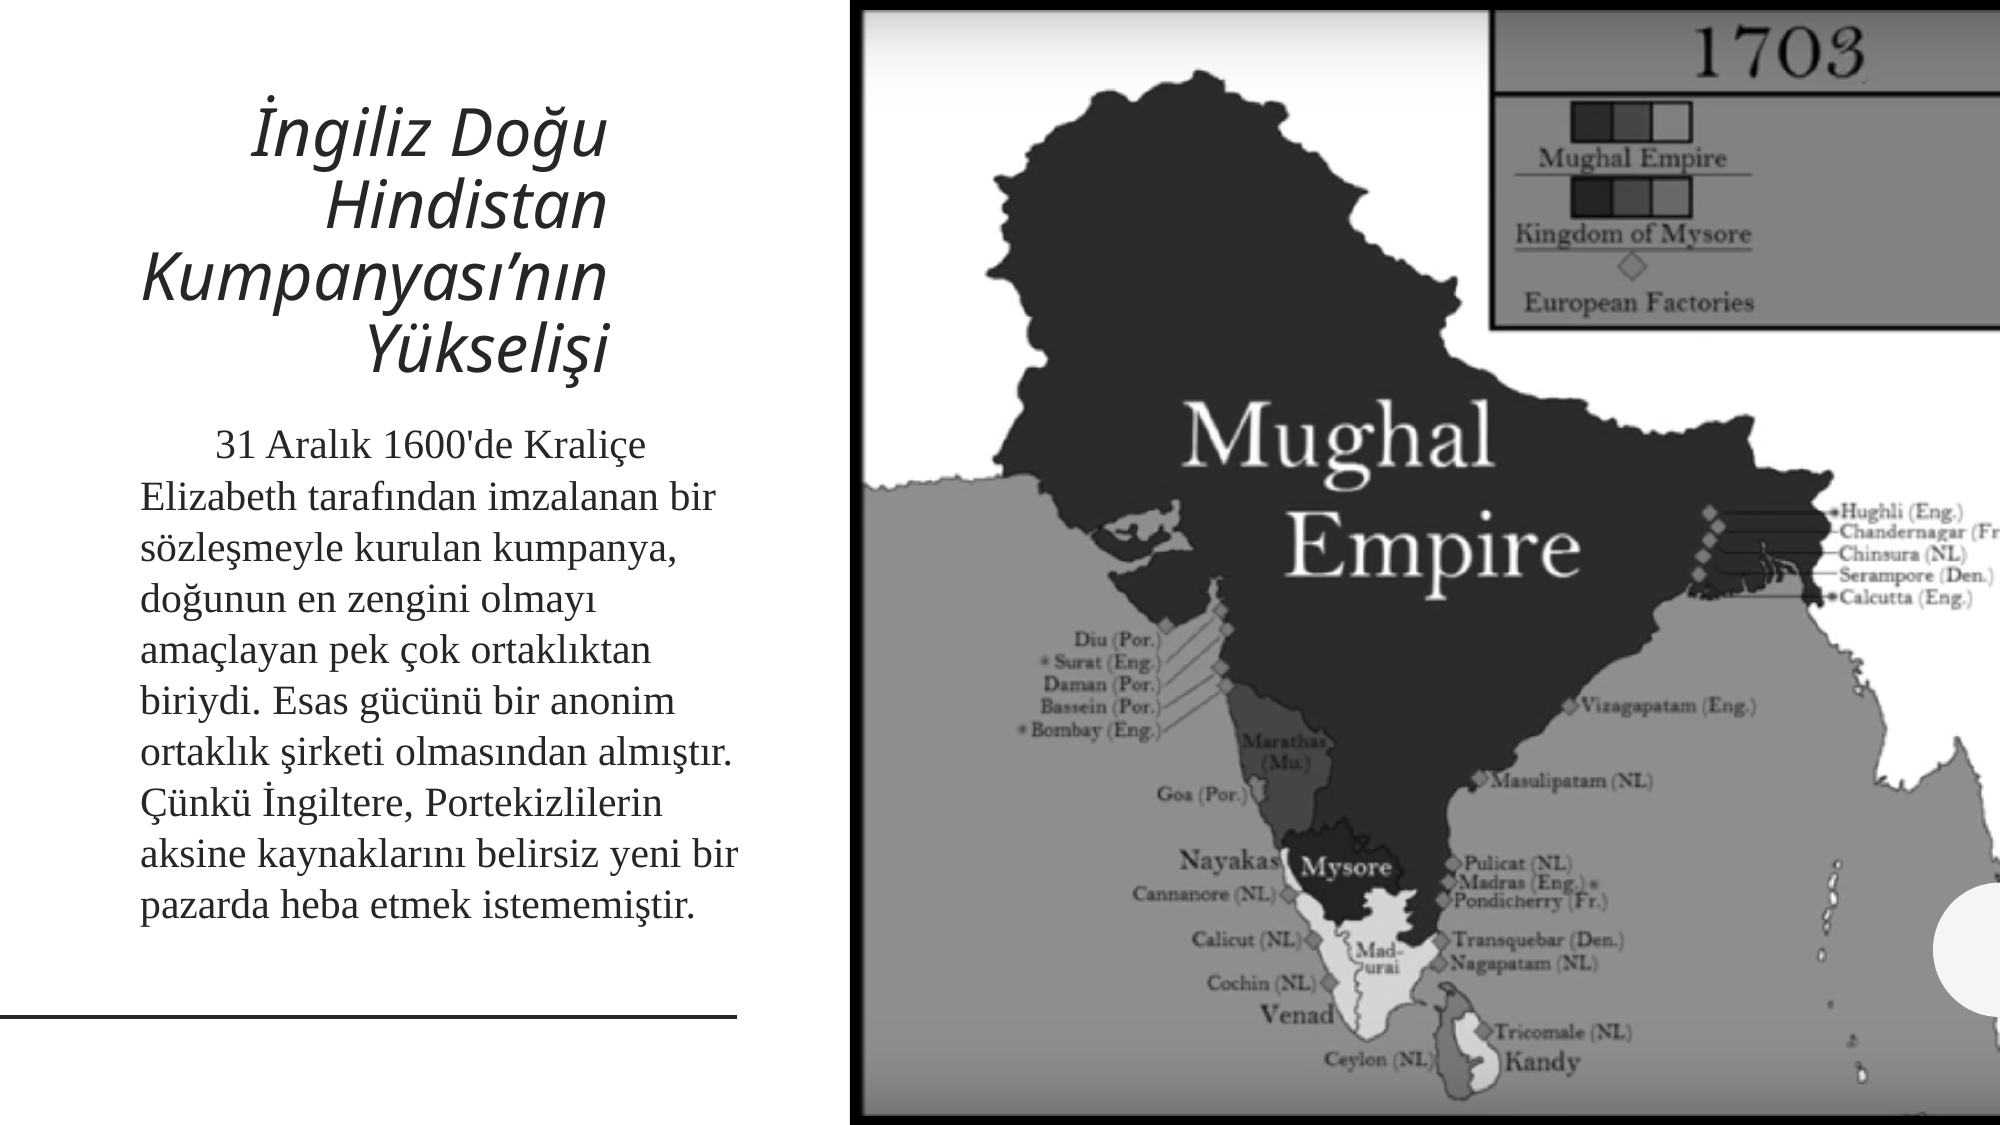

# İngiliz Doğu Hindistan Kumpanyası’nın Yükselişi
	31 Aralık 1600'de Kraliçe Elizabeth tarafından imzalanan bir sözleşmeyle kurulan kumpanya, doğunun en zengini olmayı amaçlayan pek çok ortaklıktan biriydi. Esas gücünü bir anonim ortaklık şirketi olmasından almıştır. Çünkü İngiltere, Portekizlilerin aksine kaynaklarını belirsiz yeni bir pazarda heba etmek istememiştir.